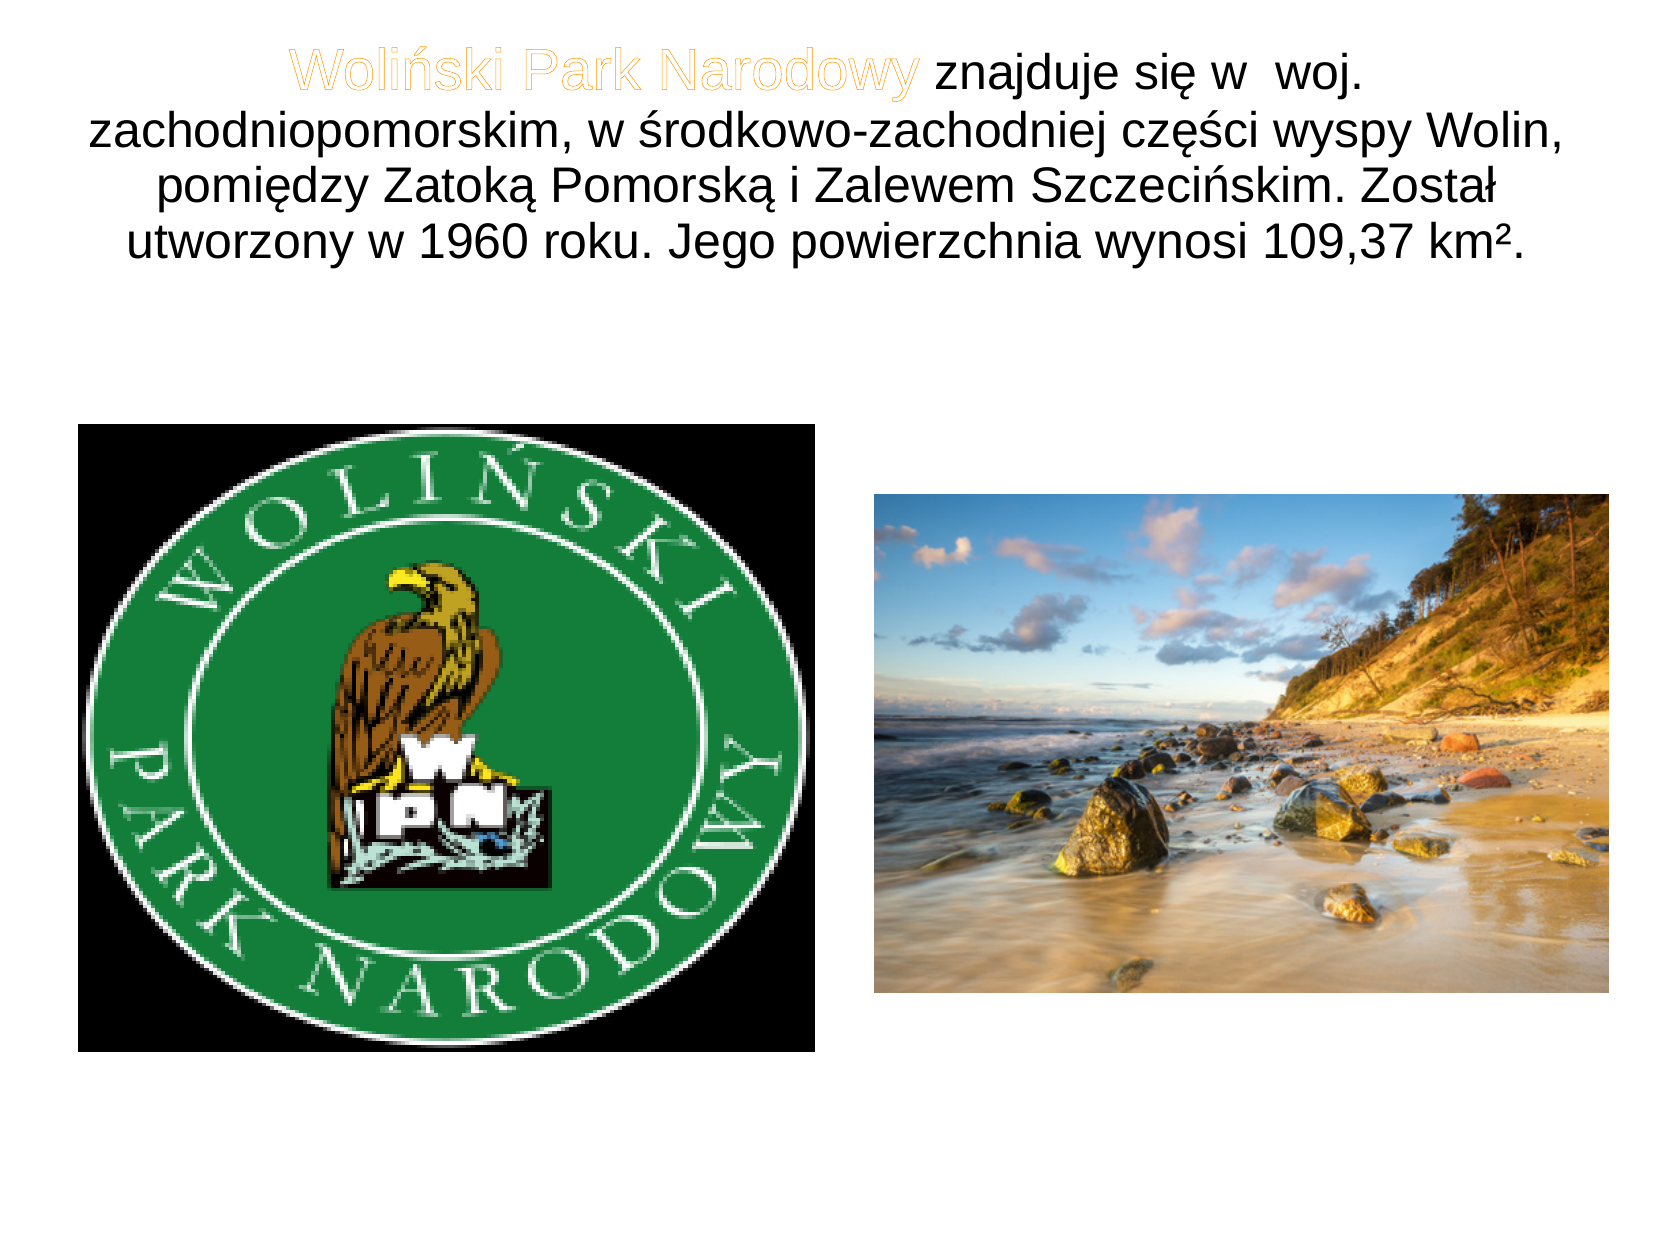

# Woliński Park Narodowy znajduje się w woj. zachodniopomorskim, w środkowo-zachodniej części wyspy Wolin, pomiędzy Zatoką Pomorską i Zalewem Szczecińskim. Został utworzony w 1960 roku. Jego powierzchnia wynosi 109,37 km².